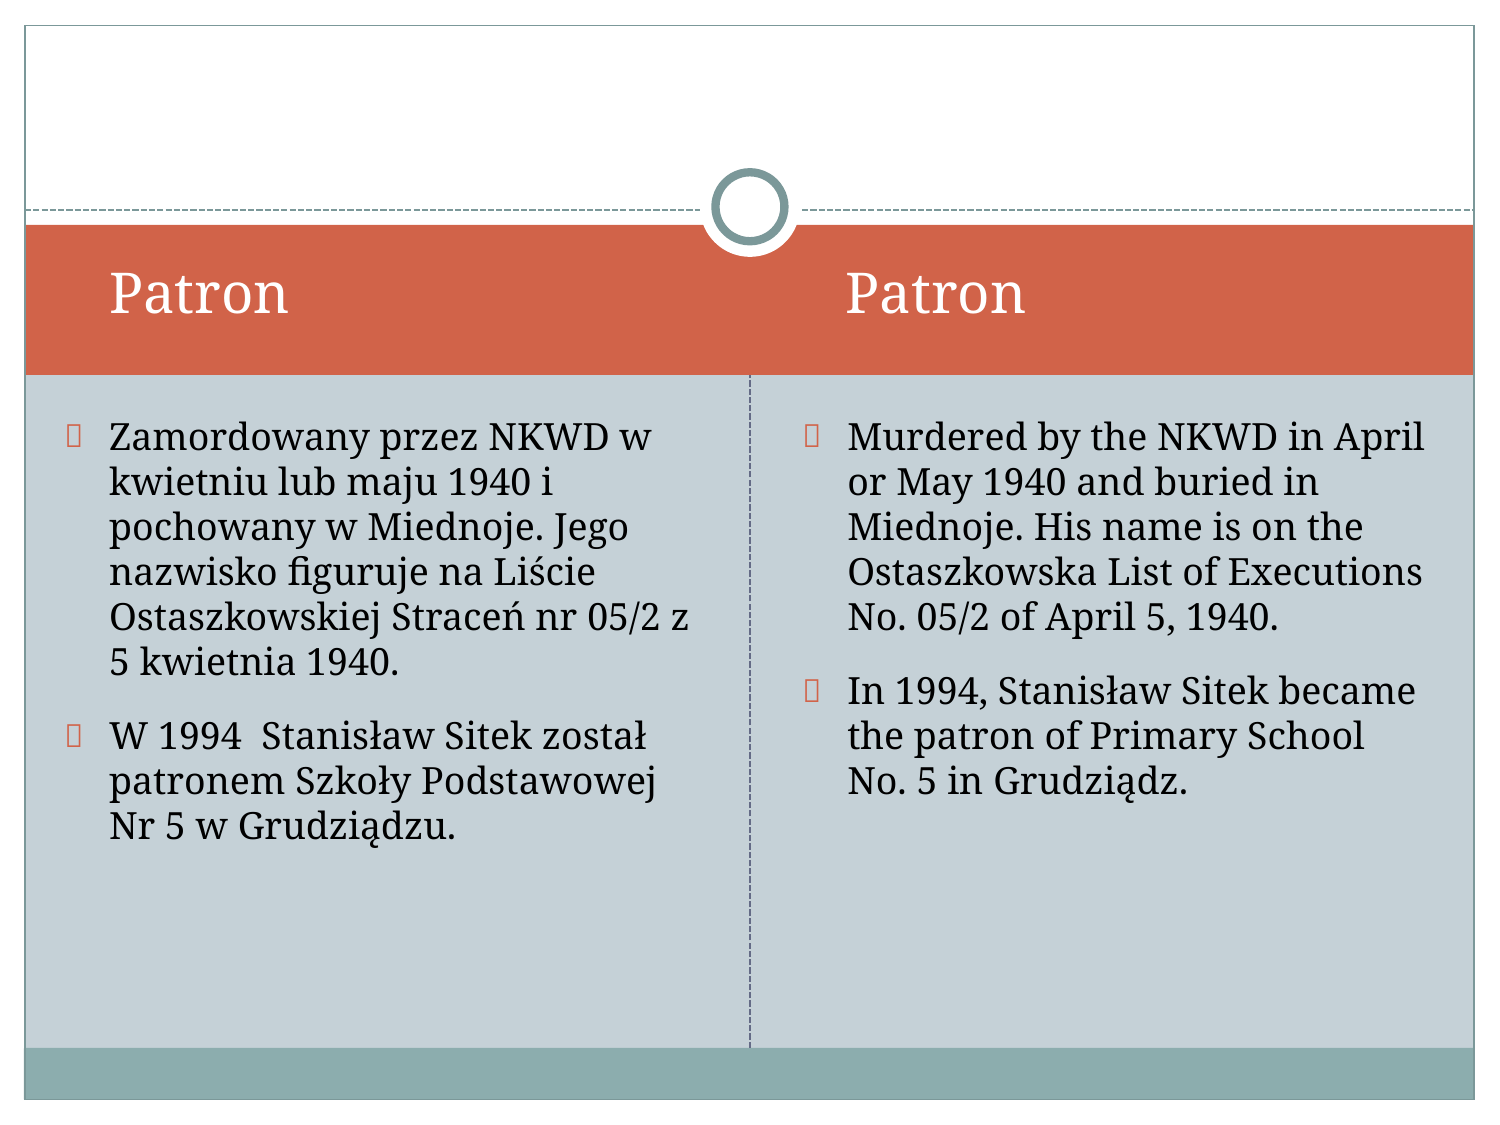

# Patron
Patron
Zamordowany przez NKWD w kwietniu lub maju 1940 i pochowany w Miednoje. Jego nazwisko figuruje na Liście Ostaszkowskiej Straceń nr 05/2 z 5 kwietnia 1940.
W 1994 Stanisław Sitek został patronem Szkoły Podstawowej Nr 5 w Grudziądzu.
Murdered by the NKWD in April or May 1940 and buried in Miednoje. His name is on the Ostaszkowska List of Executions No. 05/2 of April 5, 1940.
In 1994, Stanisław Sitek became the patron of Primary School No. 5 in Grudziądz.